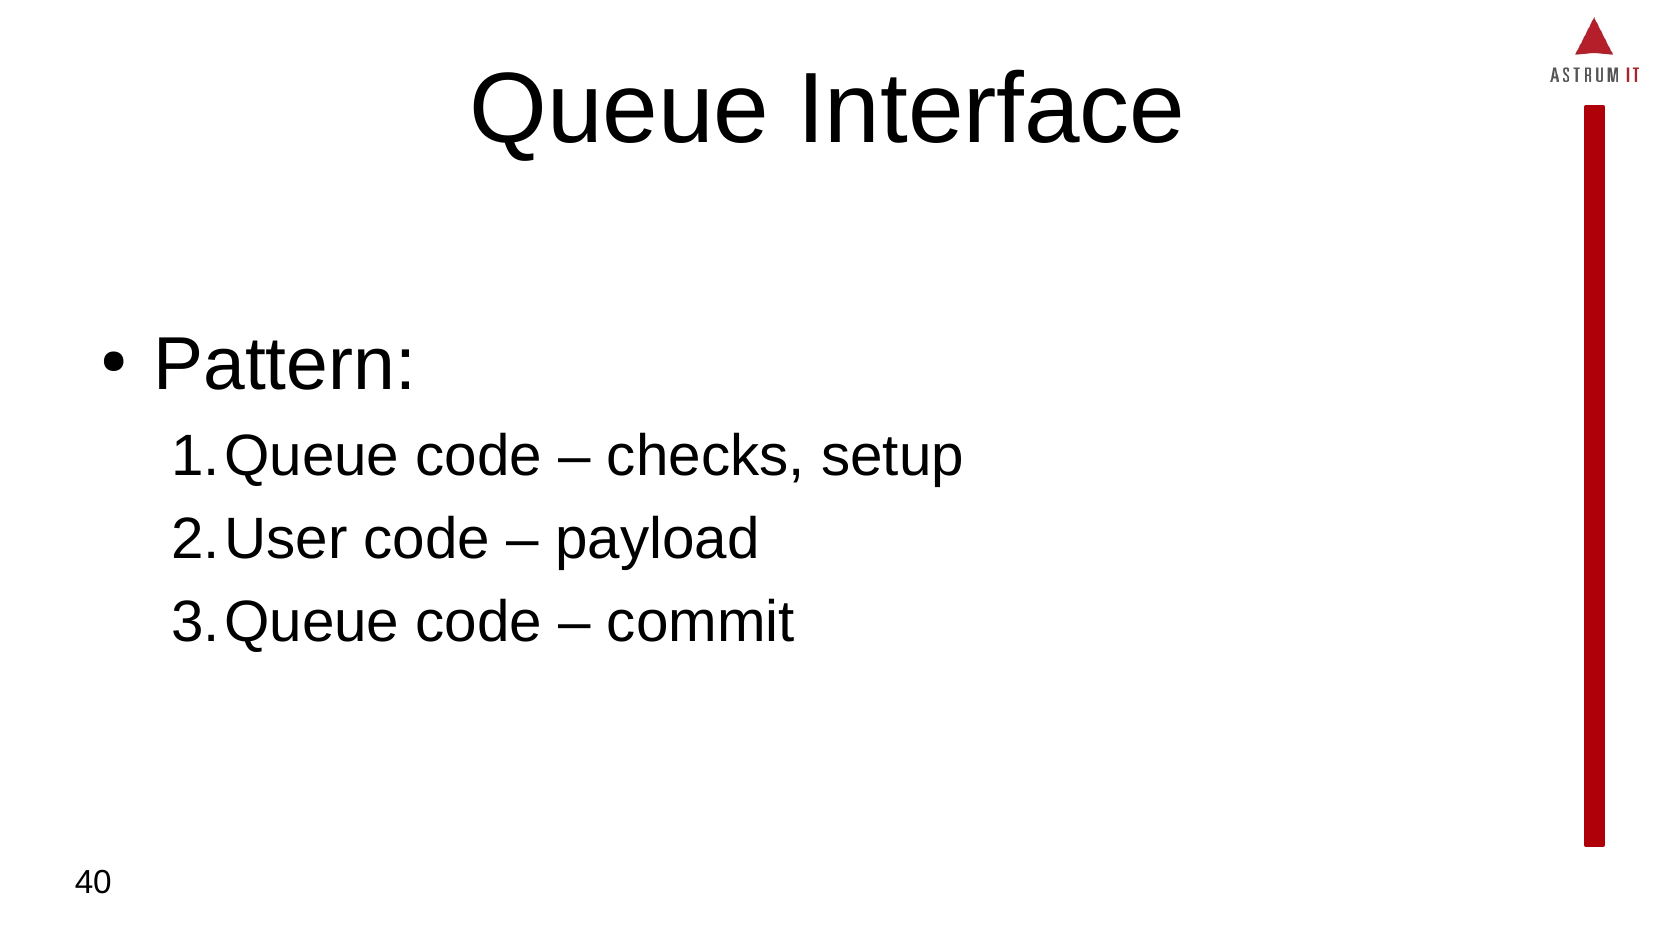

# Queue Interface
Pattern:
Queue code – checks, setup
User code – payload
Queue code – commit